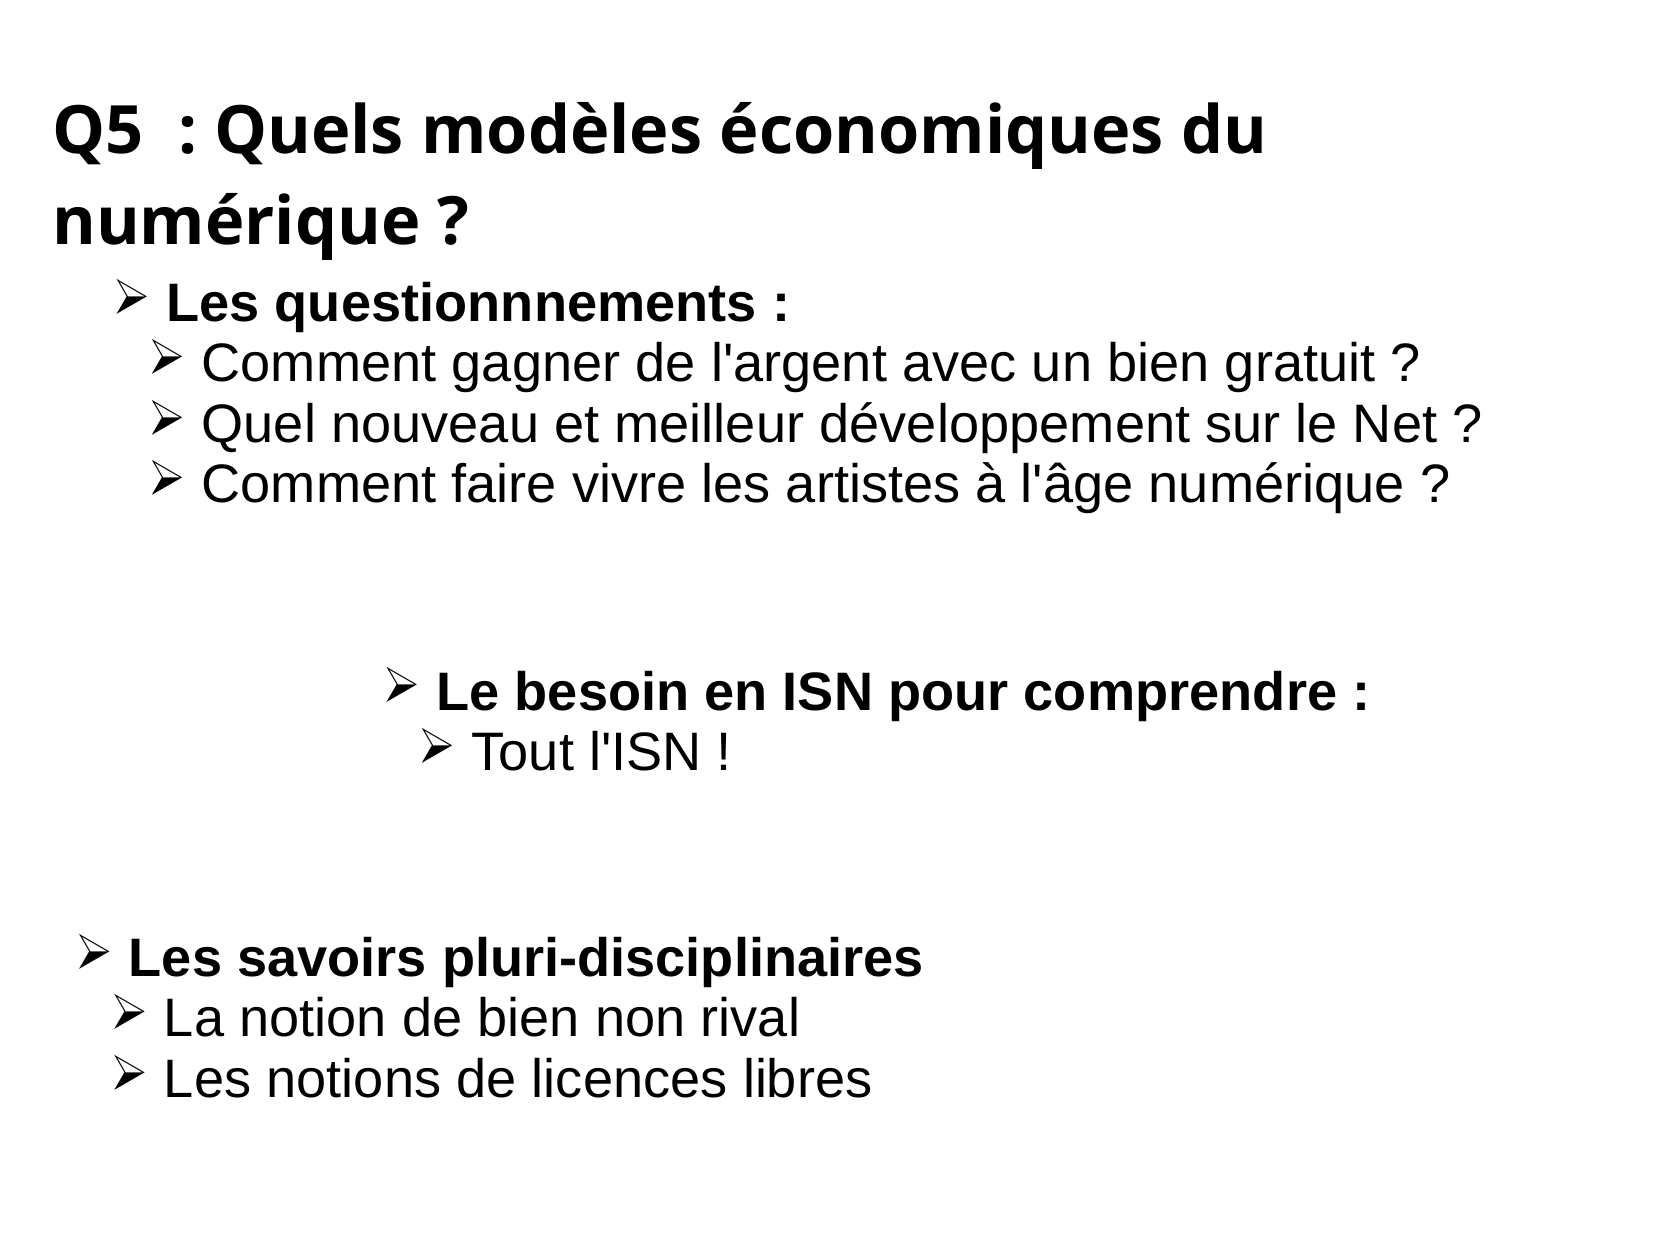

Q5  : Quels modèles économiques du numérique ?
 Les questionnnements :
 Comment gagner de l'argent avec un bien gratuit ?
 Quel nouveau et meilleur développement sur le Net ?
 Comment faire vivre les artistes à l'âge numérique ?
 Le besoin en ISN pour comprendre :
 Tout l'ISN !
 Les savoirs pluri-disciplinaires
 La notion de bien non rival
 Les notions de licences libres